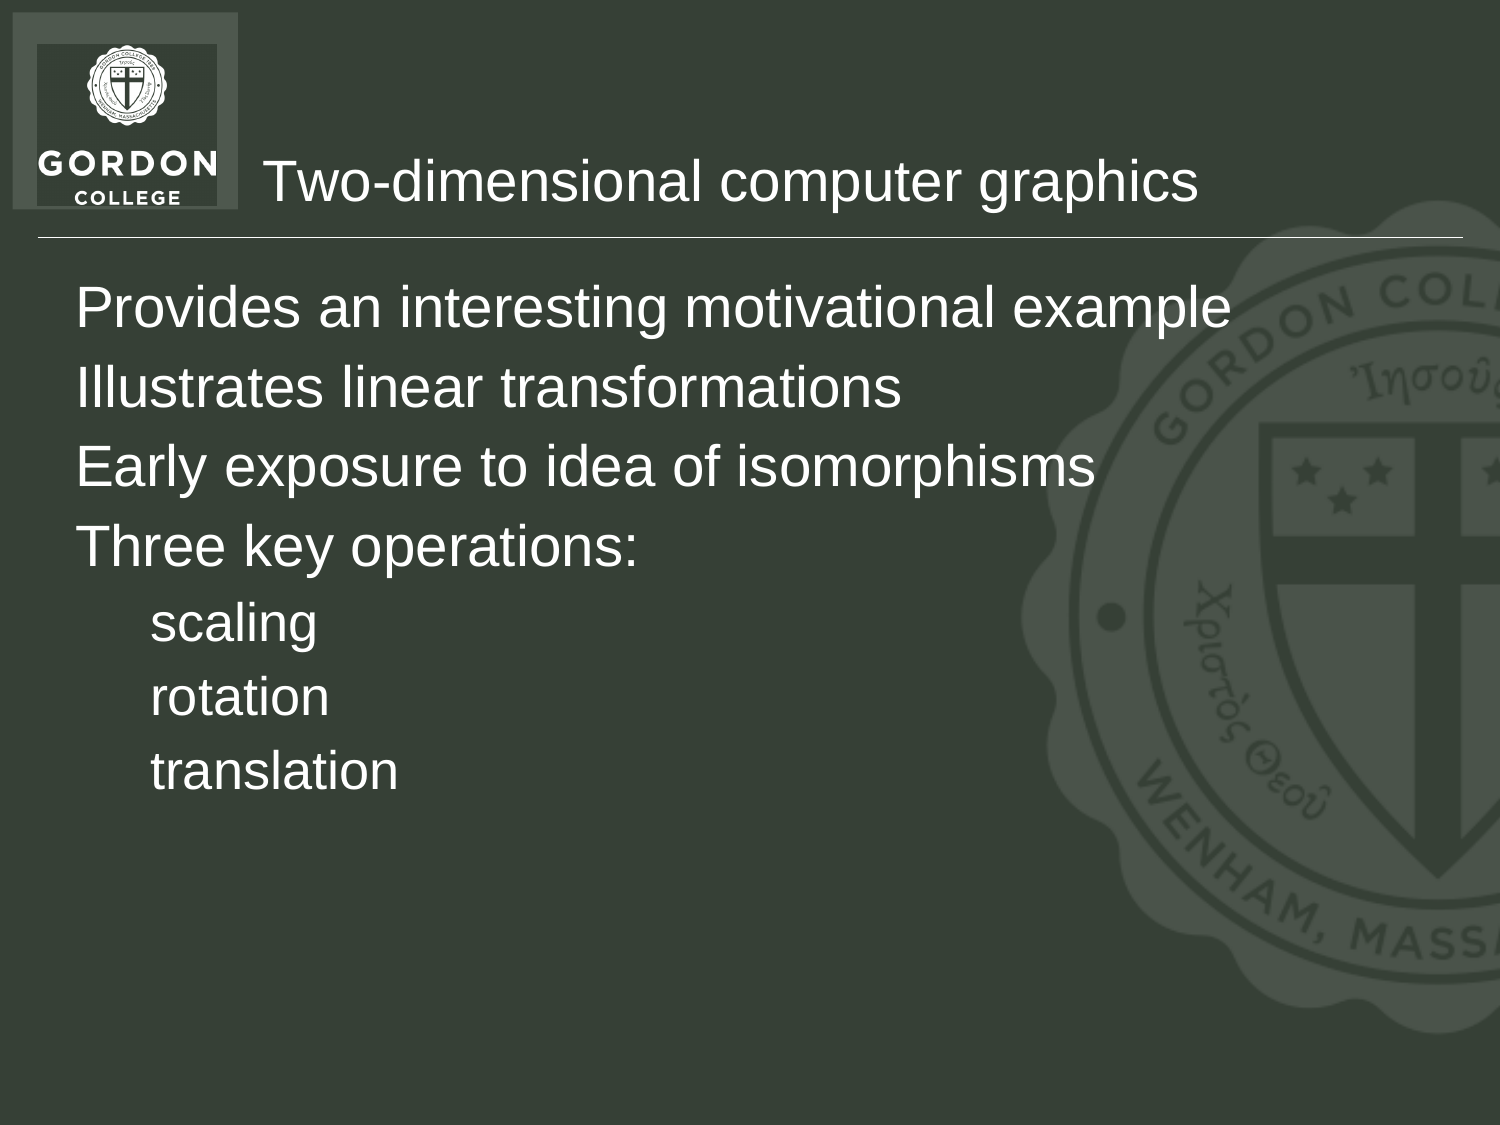

# Two-dimensional computer graphics
Provides an interesting motivational example
Illustrates linear transformations
Early exposure to idea of isomorphisms
Three key operations:
scaling
rotation
translation